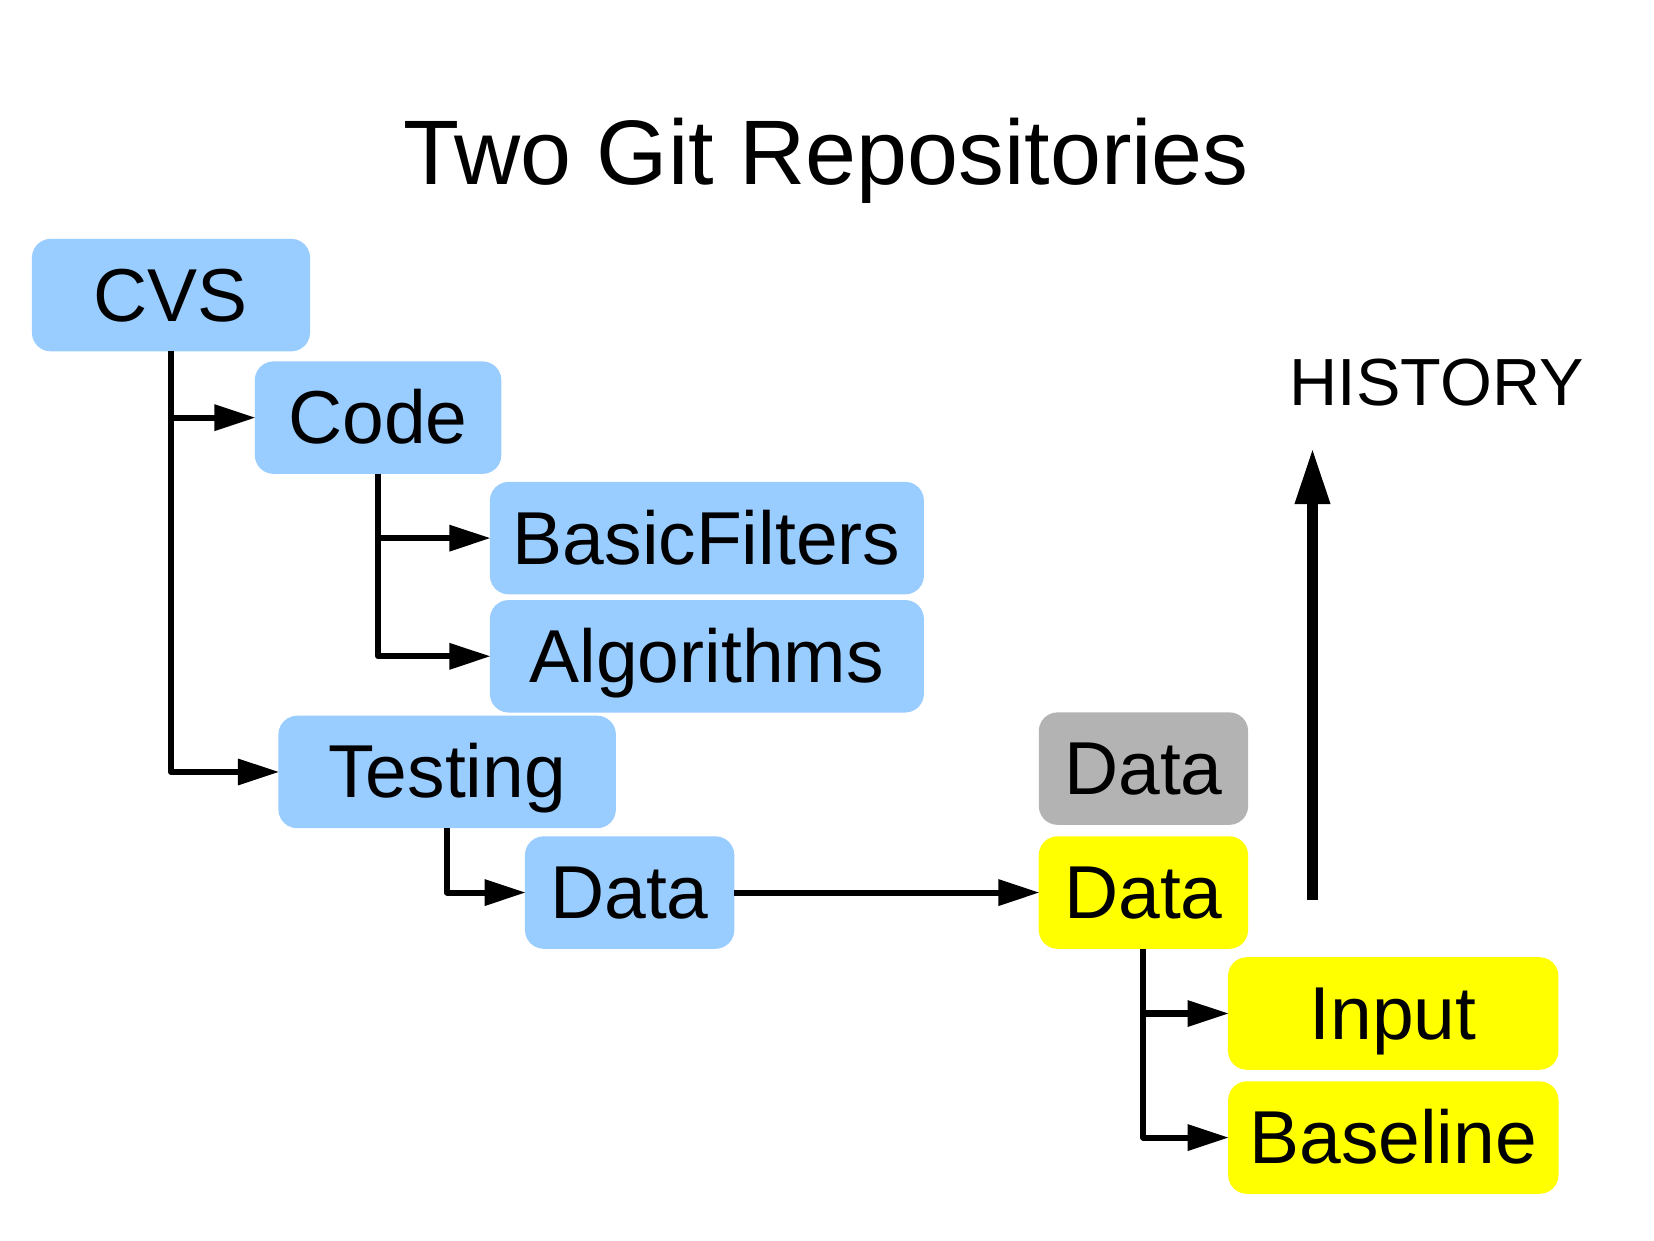

# Two Git Repositories
CVS
HISTORY
Code
BasicFilters
Algorithms
Data
Testing
Data
Data
Input
Baseline